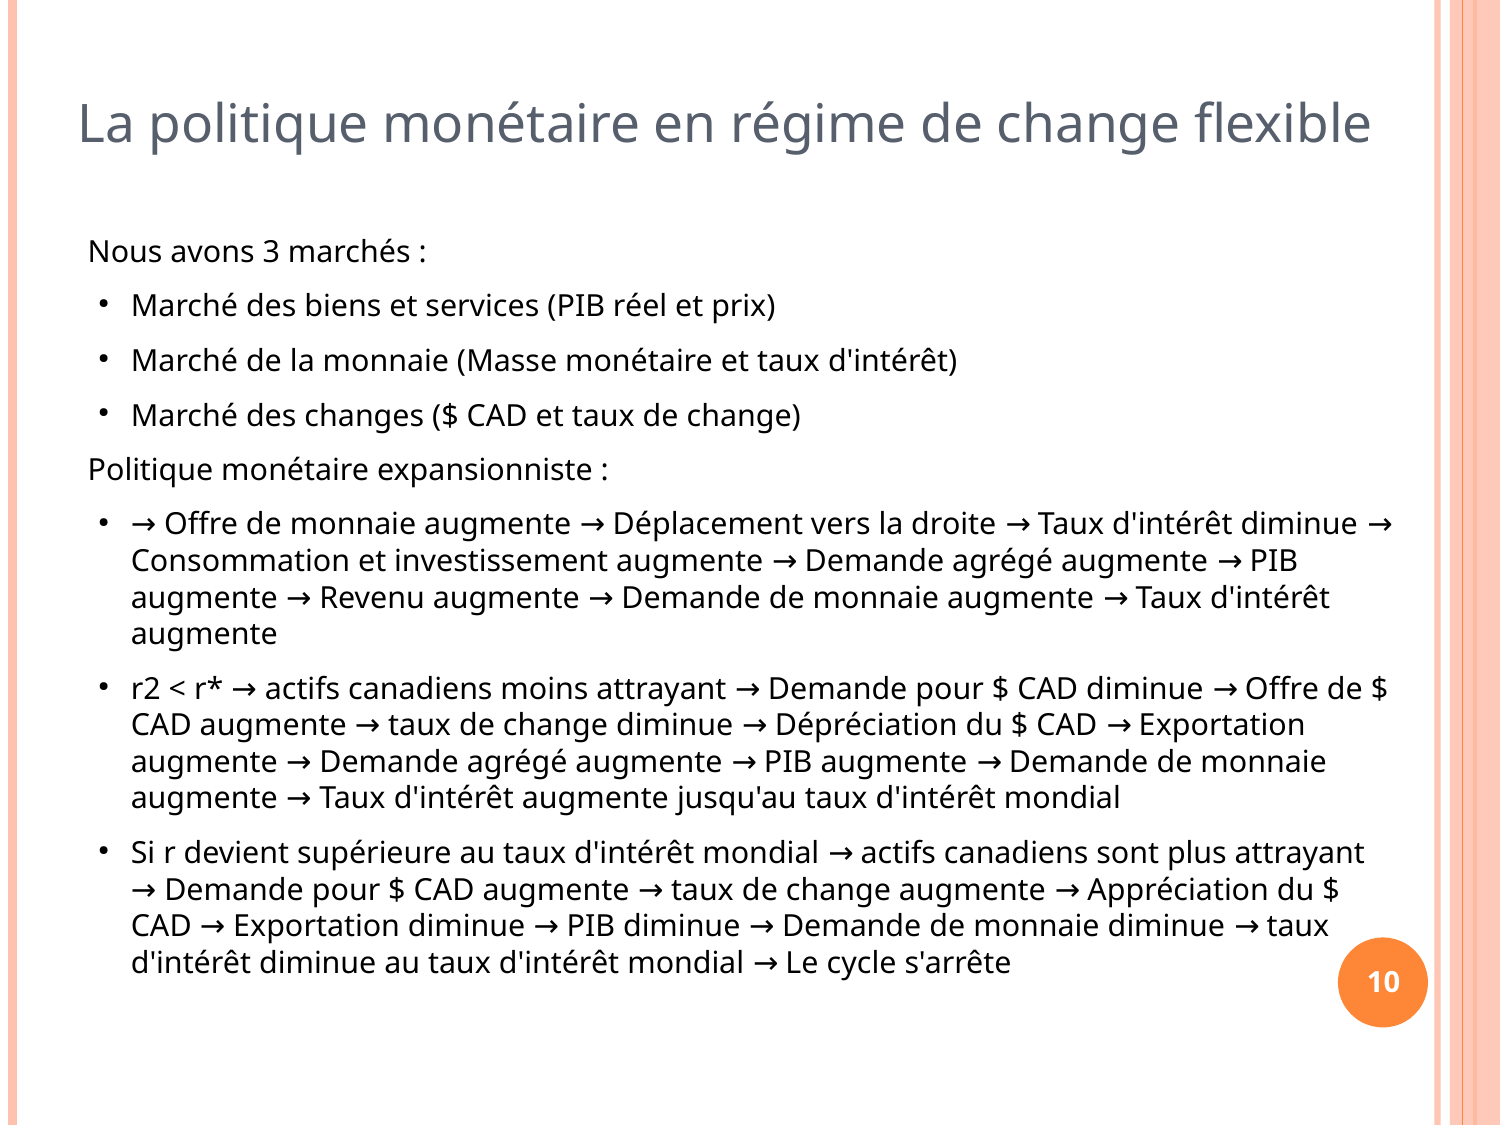

# La politique monétaire en régime de change flexible
Nous avons 3 marchés :
Marché des biens et services (PIB réel et prix)
Marché de la monnaie (Masse monétaire et taux d'intérêt)
Marché des changes ($ CAD et taux de change)
Politique monétaire expansionniste :
→ Offre de monnaie augmente → Déplacement vers la droite → Taux d'intérêt diminue → Consommation et investissement augmente → Demande agrégé augmente → PIB augmente → Revenu augmente → Demande de monnaie augmente → Taux d'intérêt augmente
r2 < r* → actifs canadiens moins attrayant → Demande pour $ CAD diminue → Offre de $ CAD augmente → taux de change diminue → Dépréciation du $ CAD → Exportation augmente → Demande agrégé augmente → PIB augmente → Demande de monnaie augmente → Taux d'intérêt augmente jusqu'au taux d'intérêt mondial
Si r devient supérieure au taux d'intérêt mondial → actifs canadiens sont plus attrayant → Demande pour $ CAD augmente → taux de change augmente → Appréciation du $ CAD → Exportation diminue → PIB diminue → Demande de monnaie diminue → taux d'intérêt diminue au taux d'intérêt mondial → Le cycle s'arrête